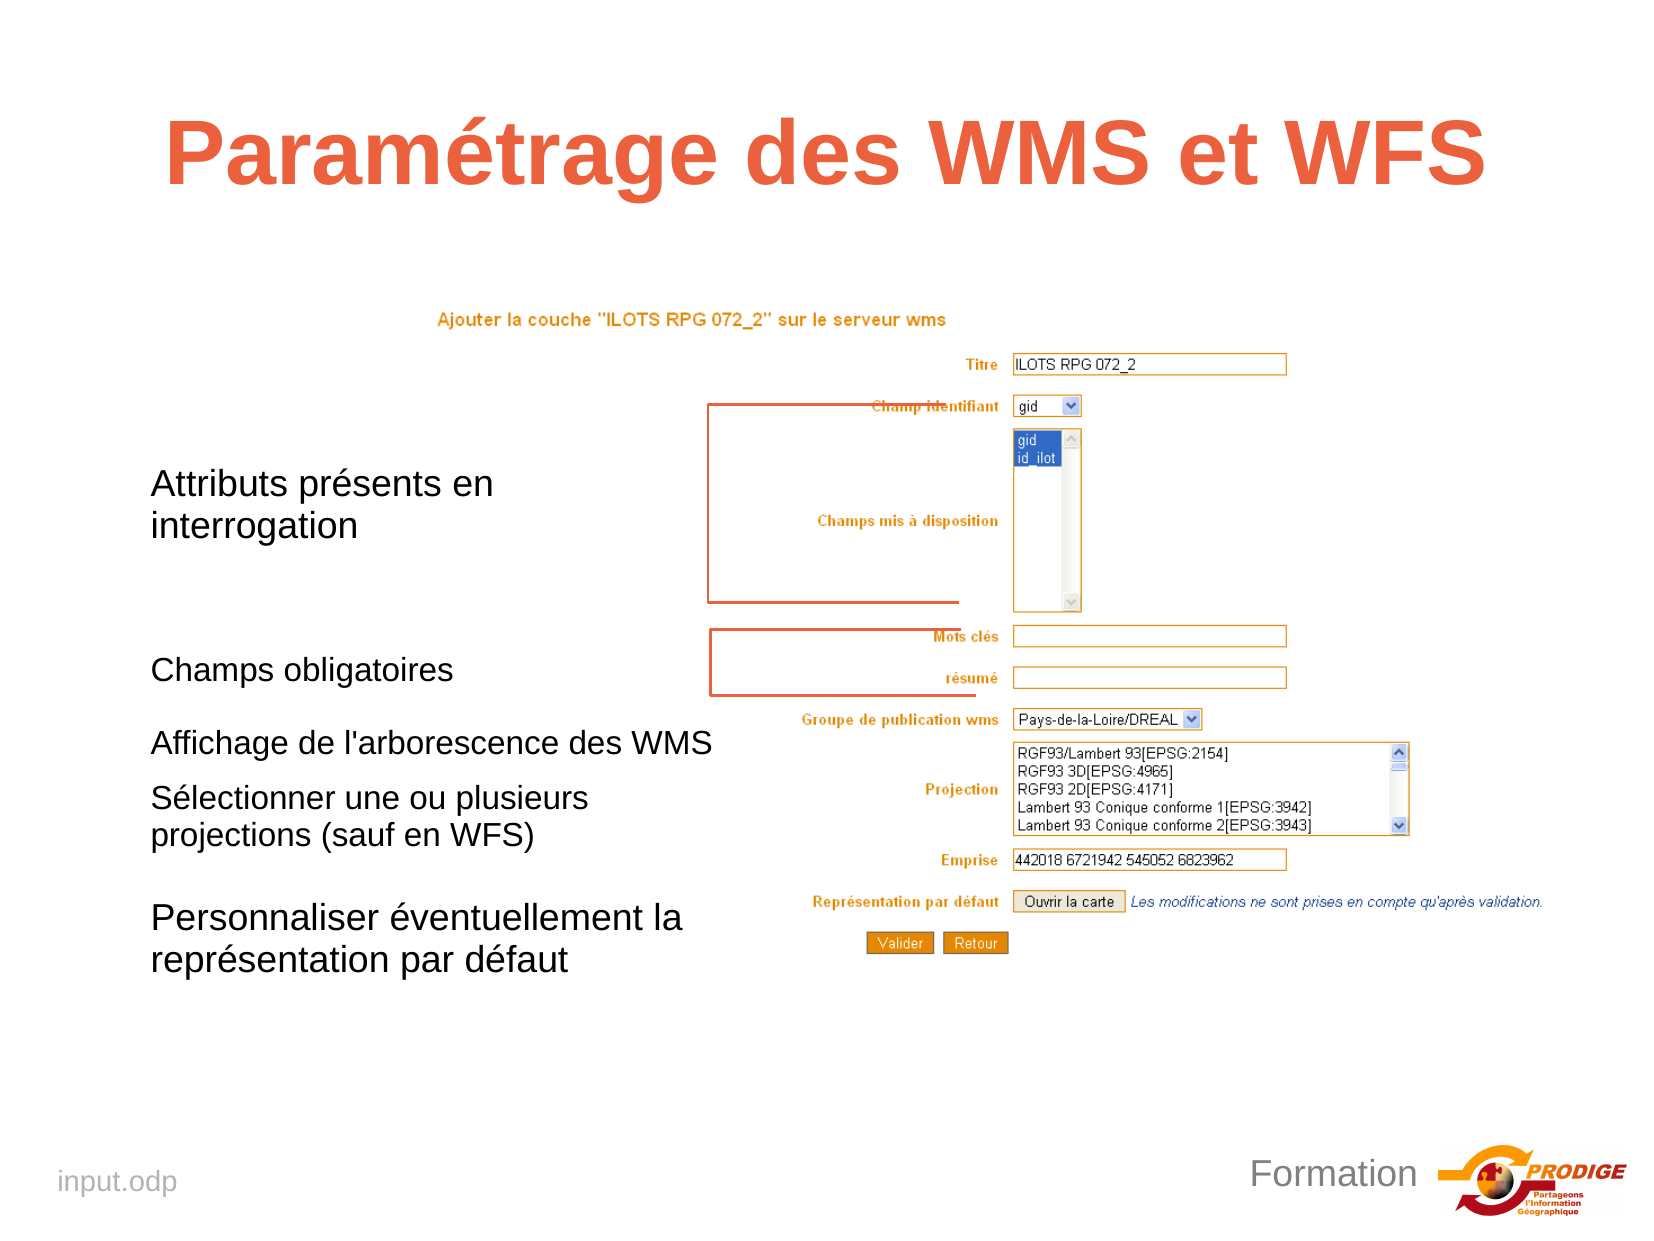

# Paramétrage des WMS et WFS
Attributs présents en interrogation
Champs obligatoires
Affichage de l'arborescence des WMS
Sélectionner une ou plusieurs projections (sauf en WFS)
Personnaliser éventuellement la représentation par défaut